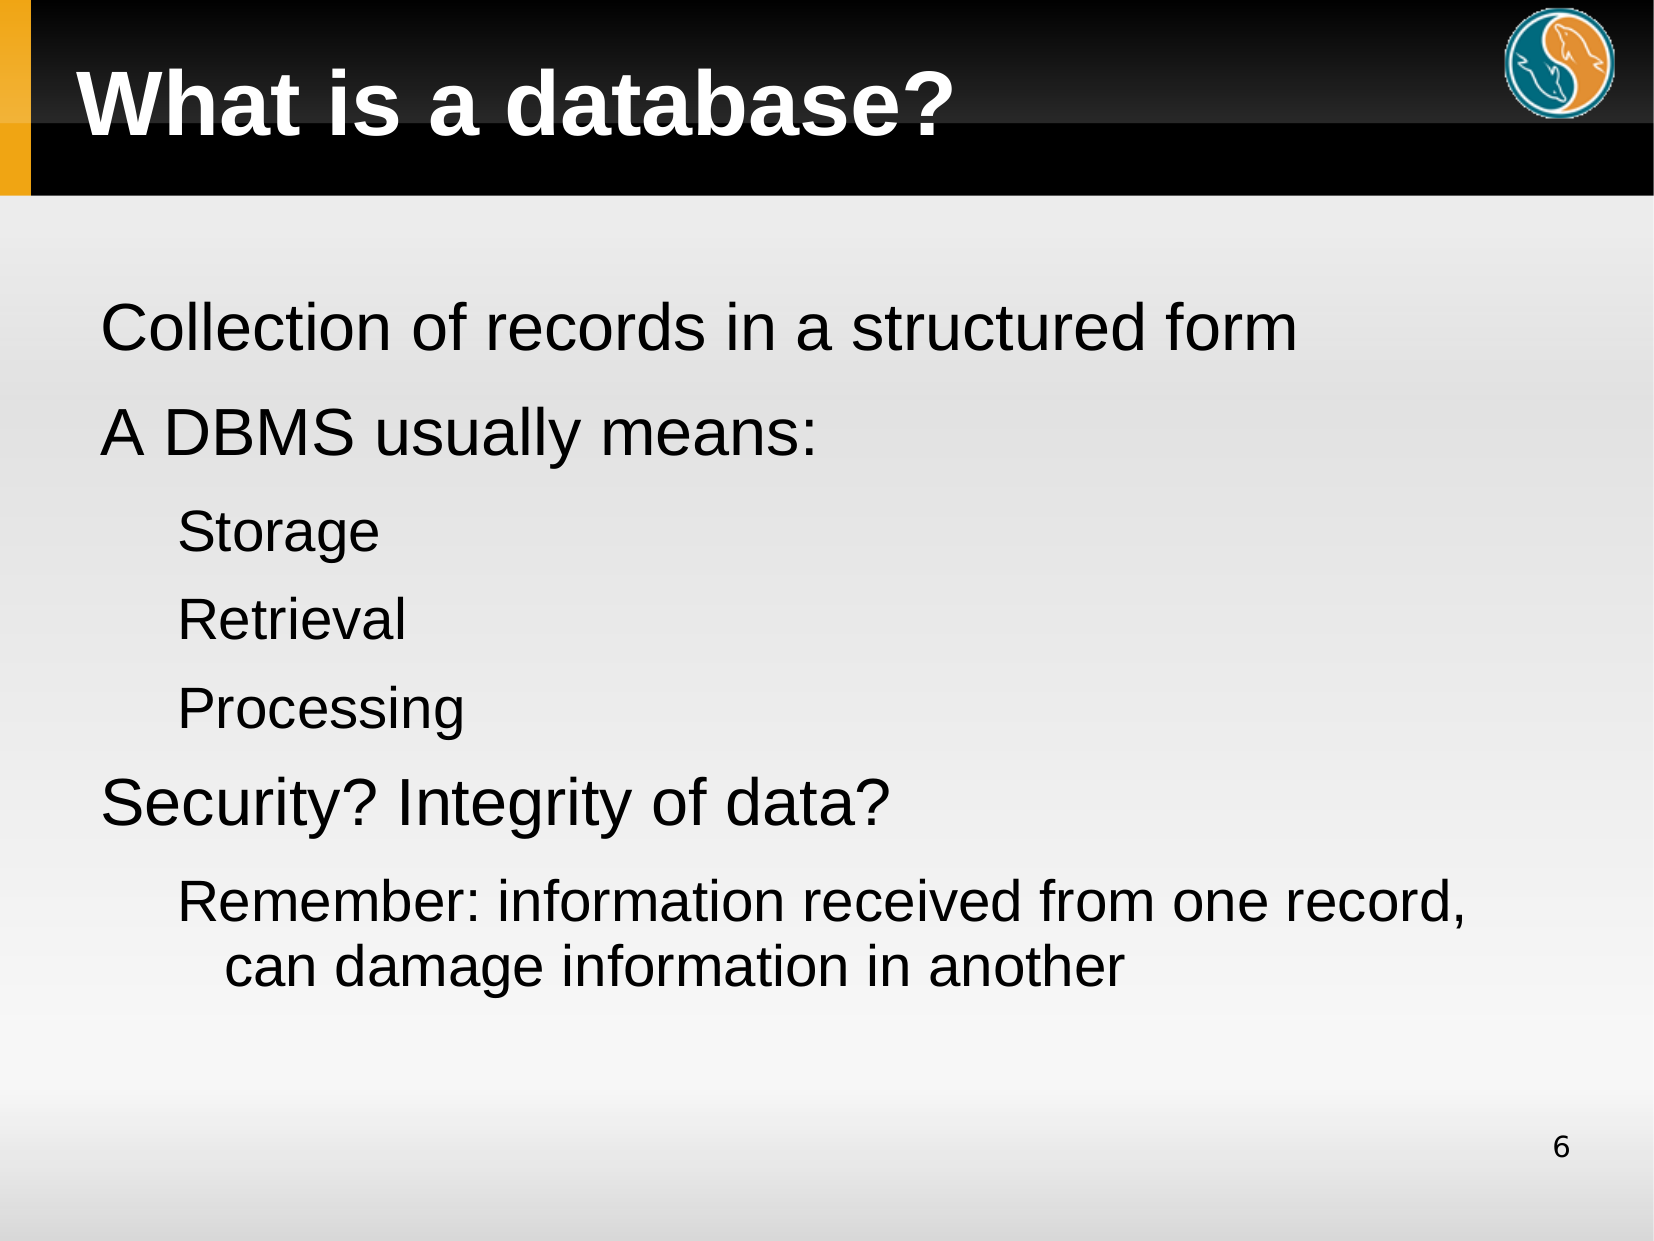

# What is a database?
Collection of records in a structured form
A DBMS usually means:
Storage
Retrieval
Processing
Security? Integrity of data?
Remember: information received from one record, can damage information in another
6